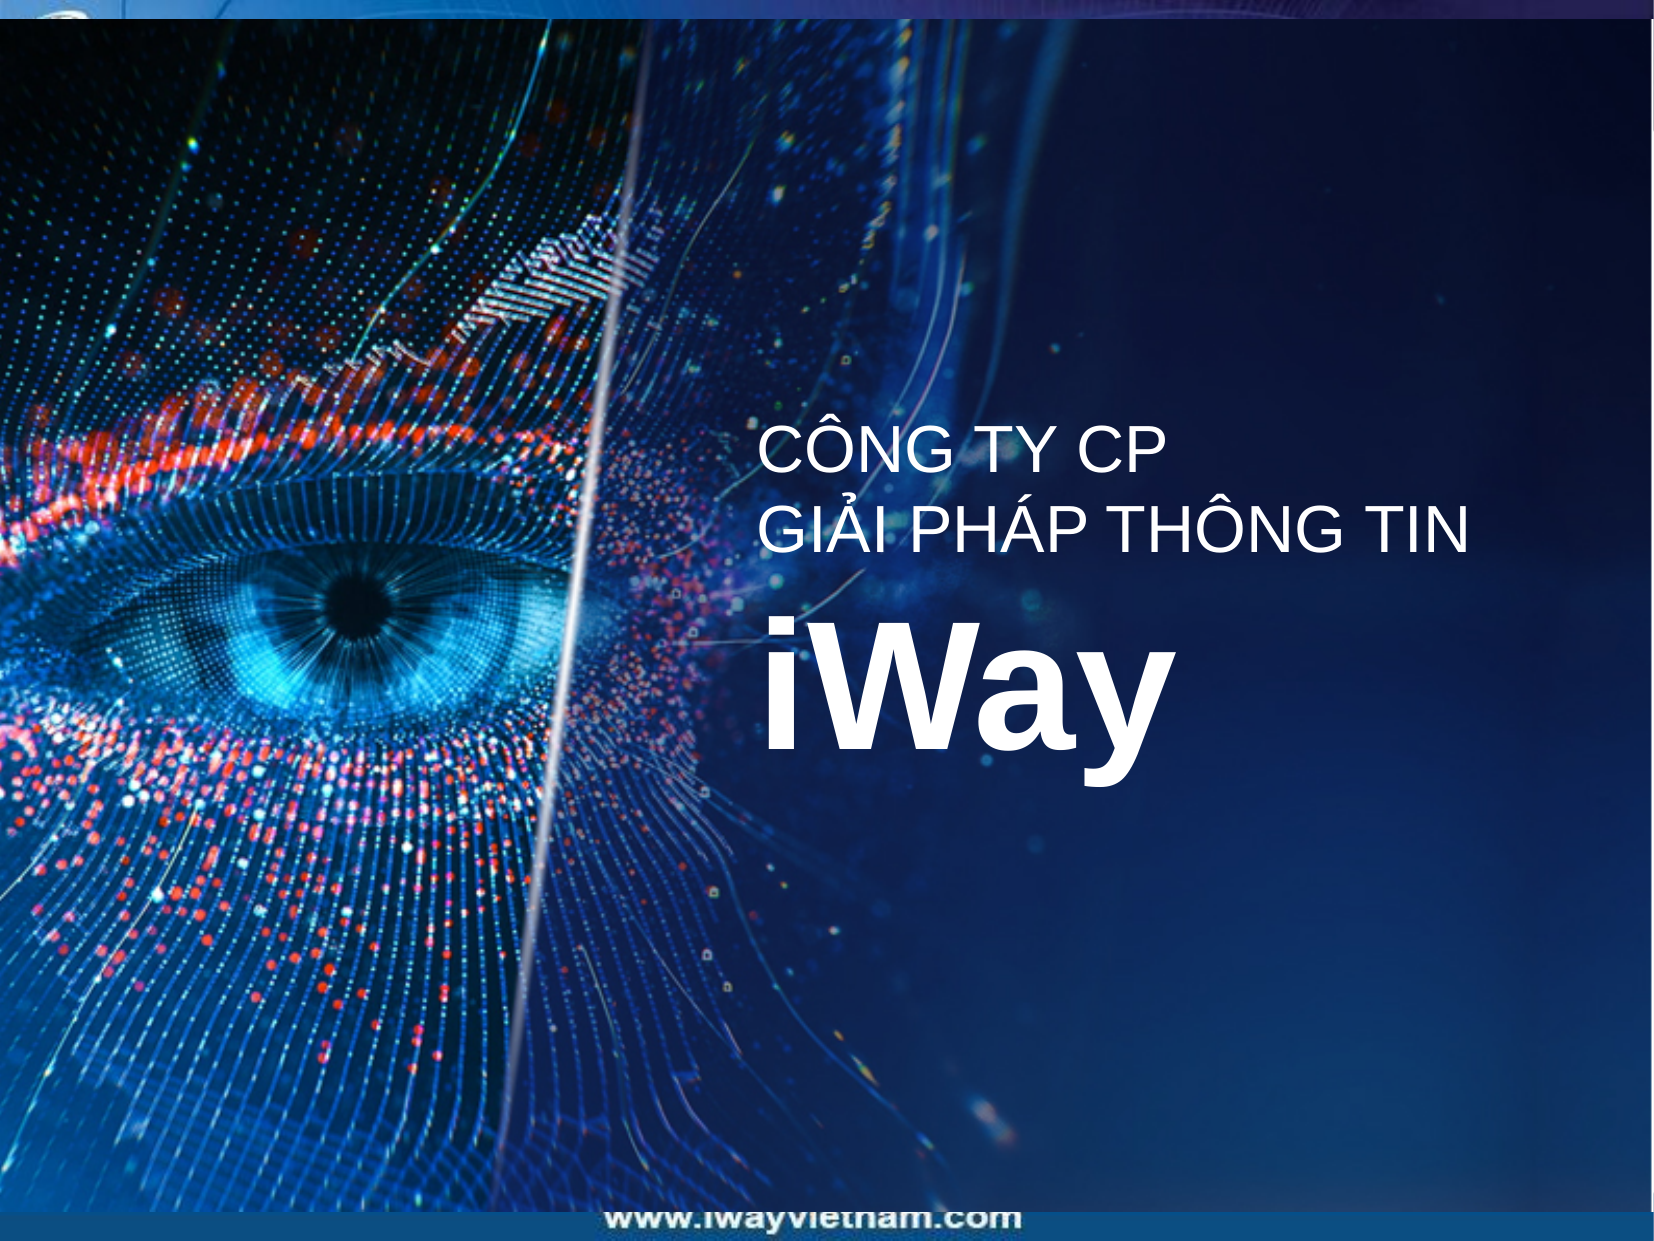

CÔNG TY CP
GIẢI PHÁP THÔNG TIN
iWay